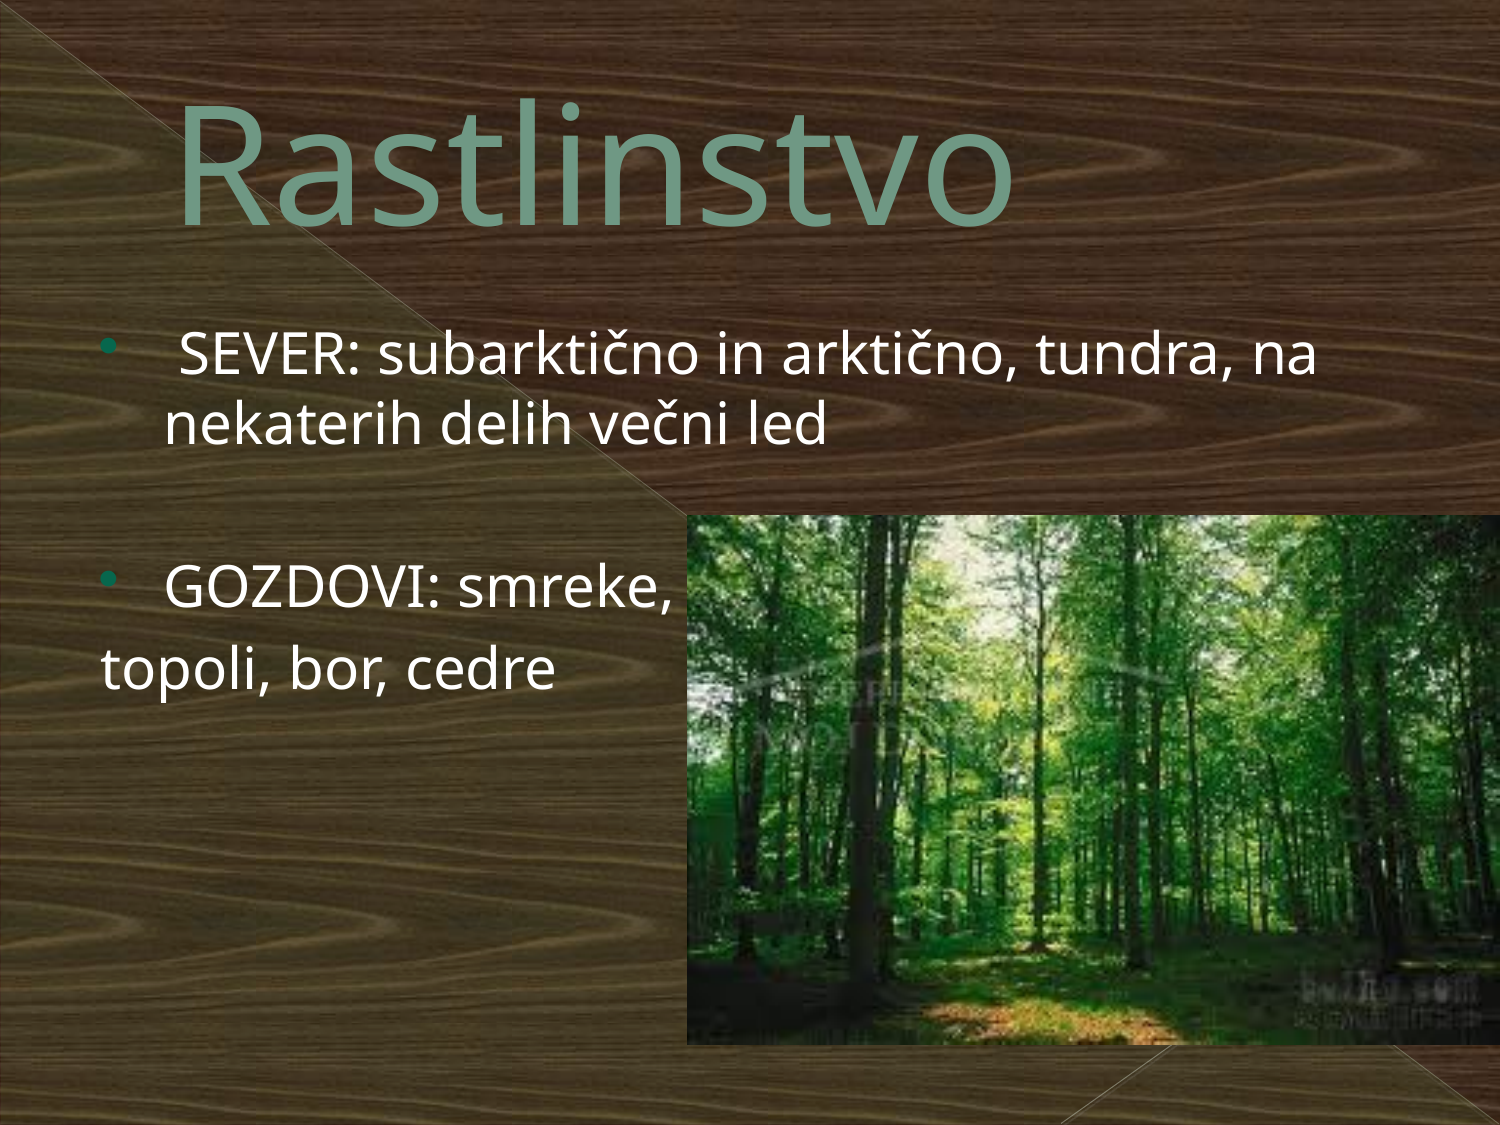

# Rastlinstvo
 SEVER: subarktično in arktično, tundra, na nekaterih delih večni led
GOZDOVI: smreke,
topoli, bor, cedre